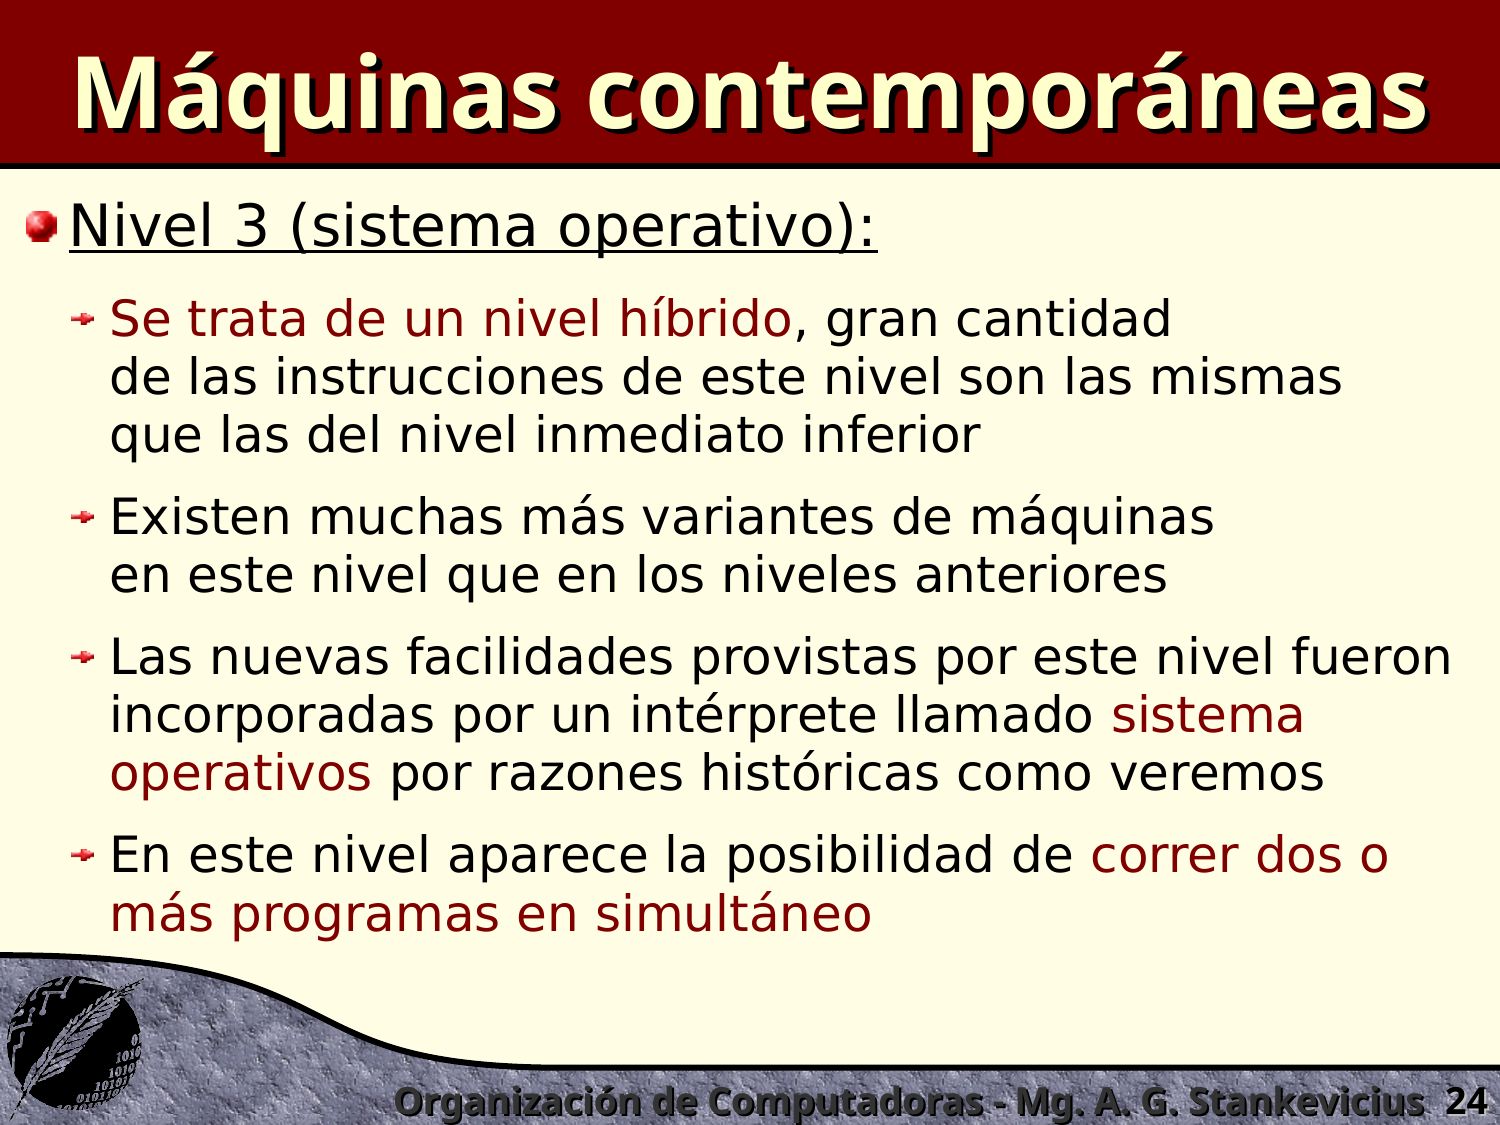

# Máquinas contemporáneas
Nivel 3 (sistema operativo):
Se trata de un nivel híbrido, gran cantidad
de las instrucciones de este nivel son las mismas
que las del nivel inmediato inferior
Existen muchas más variantes de máquinas
en este nivel que en los niveles anteriores
Las nuevas facilidades provistas por este nivel fueron incorporadas por un intérprete llamado sistema operativos por razones históricas como veremos
En este nivel aparece la posibilidad de correr dos o más programas en simultáneo
24